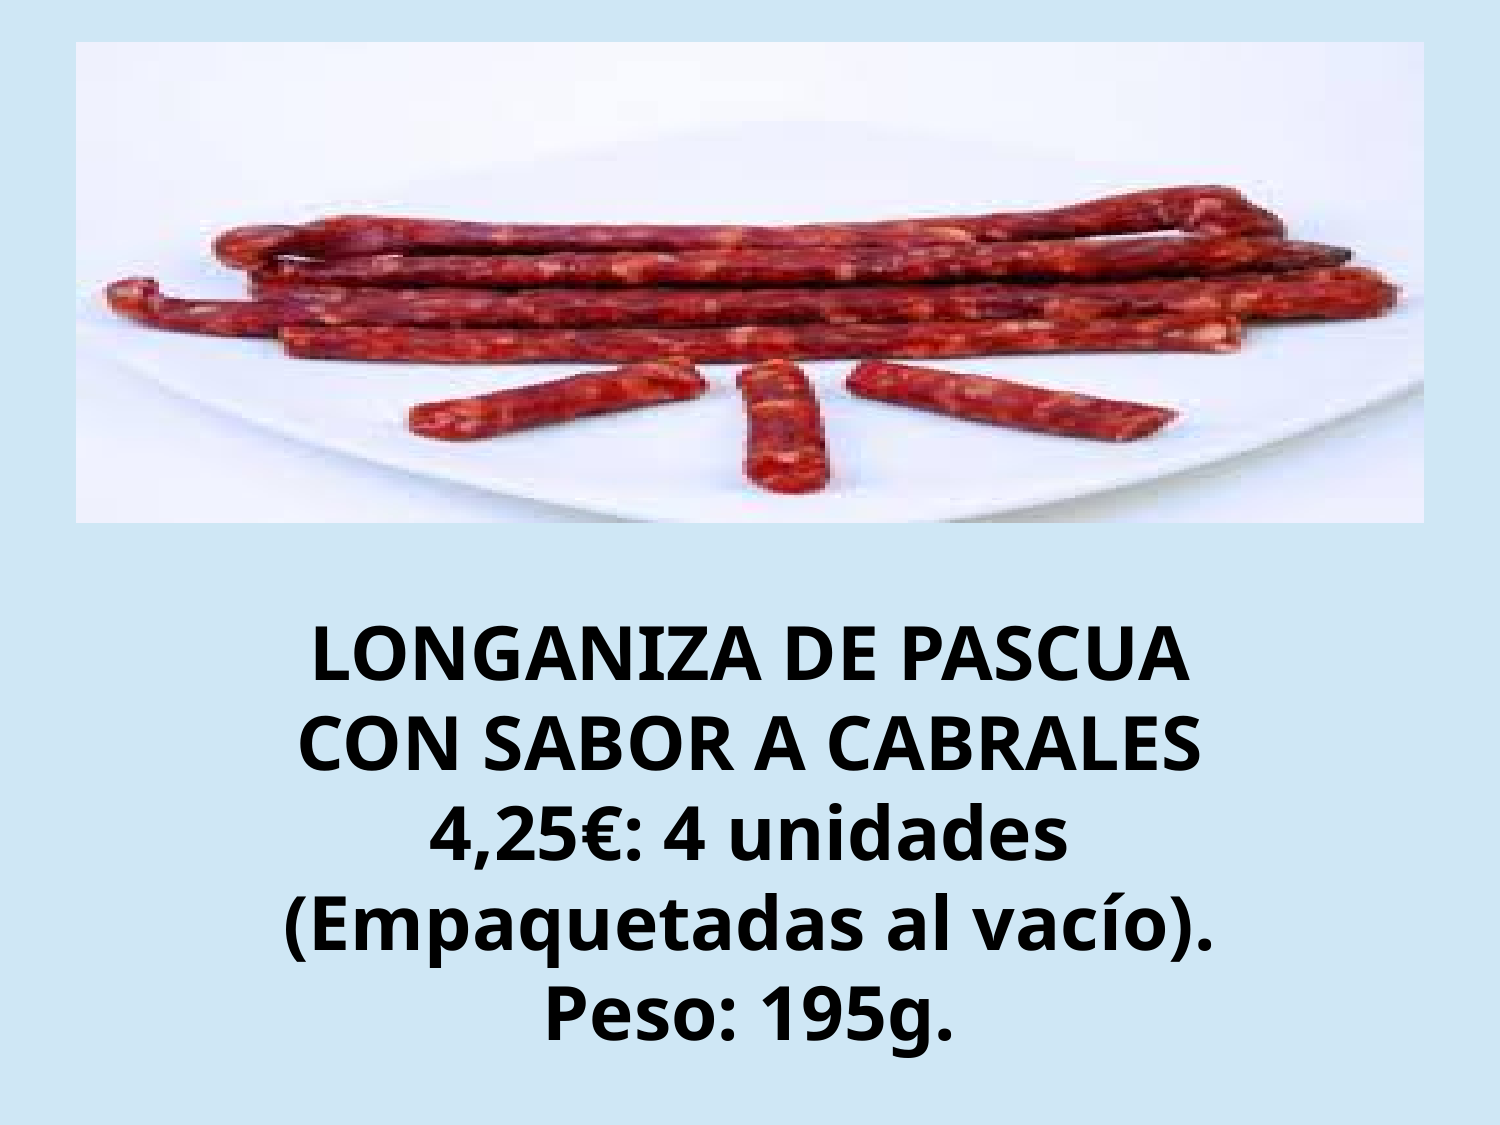

#
LONGANIZA DE PASCUA CON SABOR A CABRALES
4,25€: 4 unidades (Empaquetadas al vacío).
Peso: 195g.